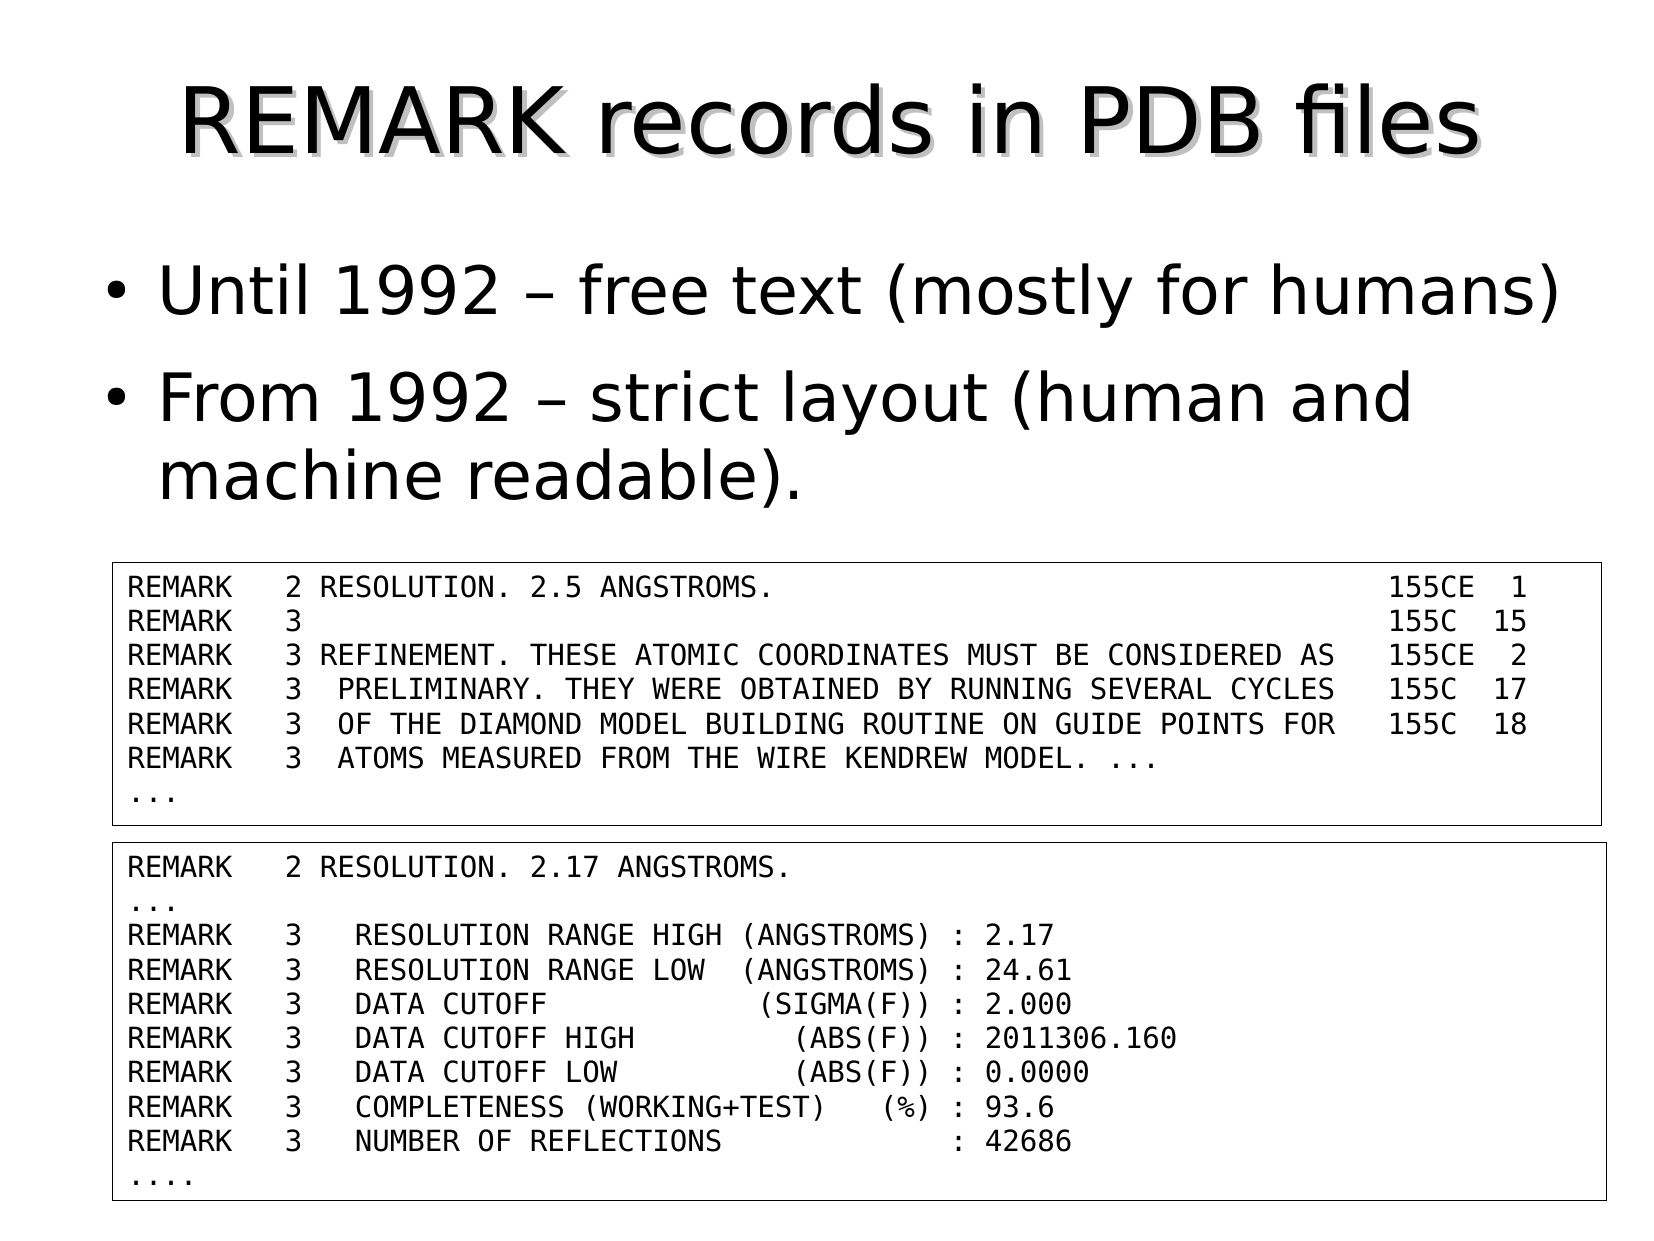

# REMARK records in PDB files
Until 1992 – free text (mostly for humans)
From 1992 – strict layout (human and machine readable).
REMARK 2 RESOLUTION. 2.5 ANGSTROMS. 155CE 1
REMARK 3 155C 15
REMARK 3 REFINEMENT. THESE ATOMIC COORDINATES MUST BE CONSIDERED AS 155CE 2
REMARK 3 PRELIMINARY. THEY WERE OBTAINED BY RUNNING SEVERAL CYCLES 155C 17
REMARK 3 OF THE DIAMOND MODEL BUILDING ROUTINE ON GUIDE POINTS FOR 155C 18
REMARK 3 ATOMS MEASURED FROM THE WIRE KENDREW MODEL. ...
...
REMARK 2 RESOLUTION. 2.17 ANGSTROMS.
...
REMARK 3 RESOLUTION RANGE HIGH (ANGSTROMS) : 2.17
REMARK 3 RESOLUTION RANGE LOW (ANGSTROMS) : 24.61
REMARK 3 DATA CUTOFF (SIGMA(F)) : 2.000
REMARK 3 DATA CUTOFF HIGH (ABS(F)) : 2011306.160
REMARK 3 DATA CUTOFF LOW (ABS(F)) : 0.0000
REMARK 3 COMPLETENESS (WORKING+TEST) (%) : 93.6
REMARK 3 NUMBER OF REFLECTIONS : 42686
....